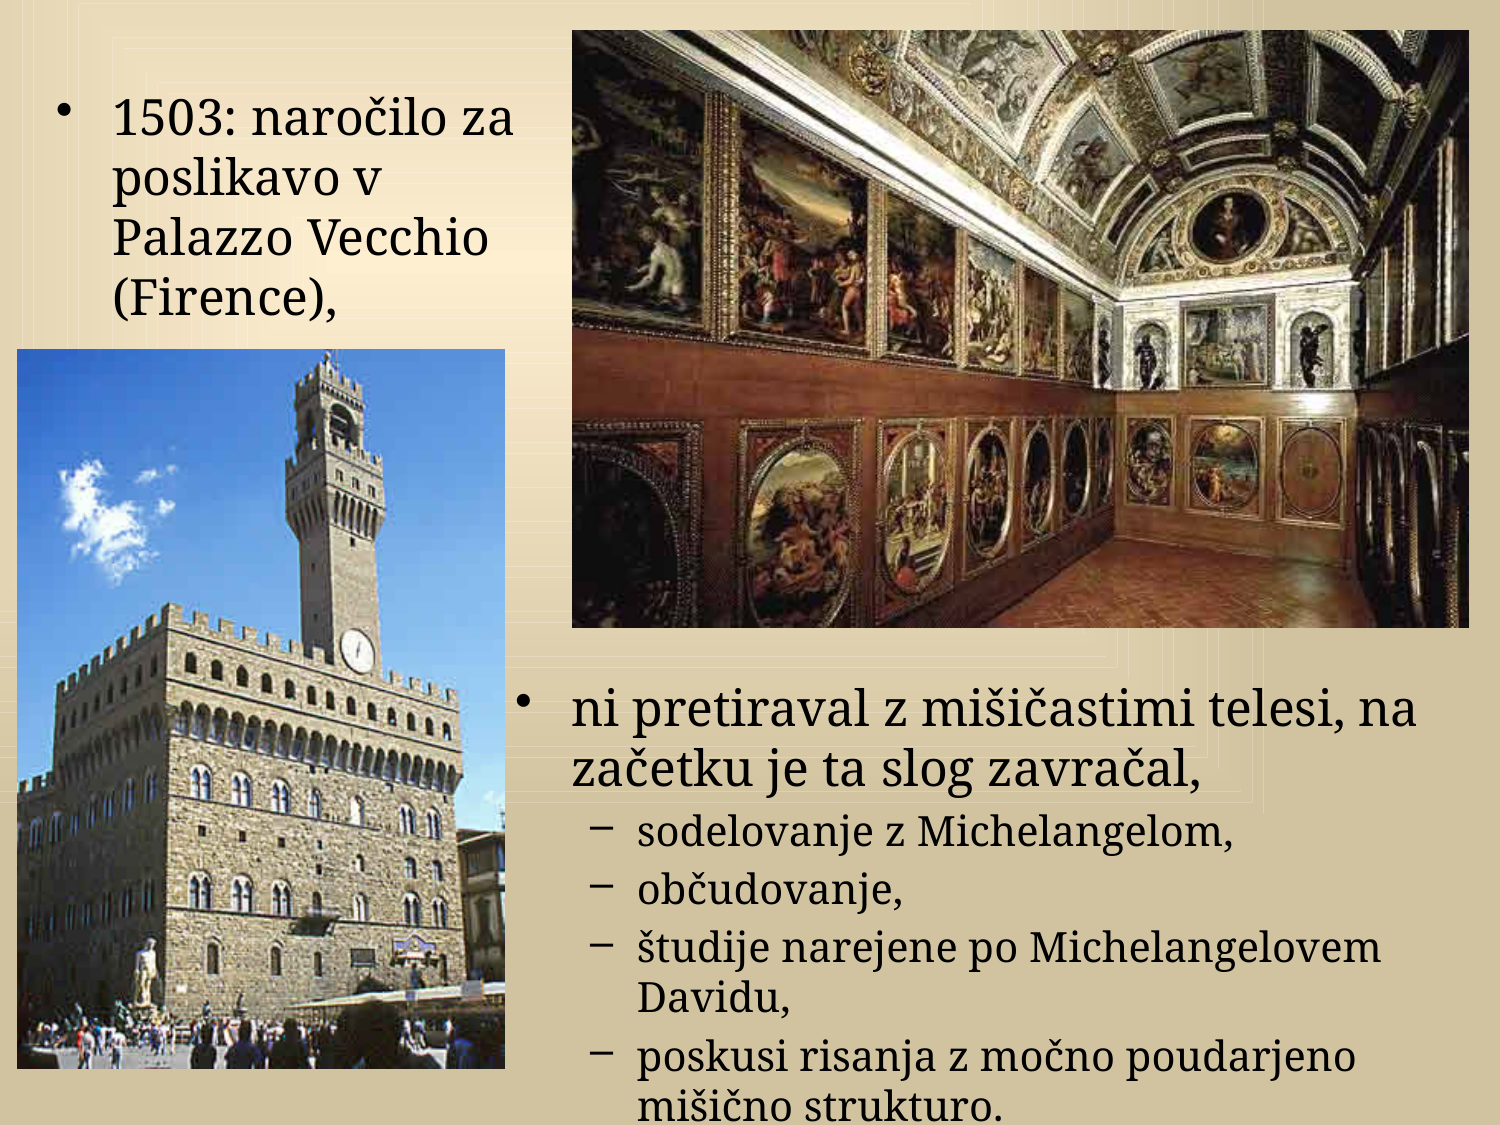

1503: naročilo za poslikavo v Palazzo Vecchio (Firence),
# ni pretiraval z mišičastimi telesi, na začetku je ta slog zavračal,
sodelovanje z Michelangelom,
občudovanje,
študije narejene po Michelangelovem Davidu,
poskusi risanja z močno poudarjeno mišično strukturo.